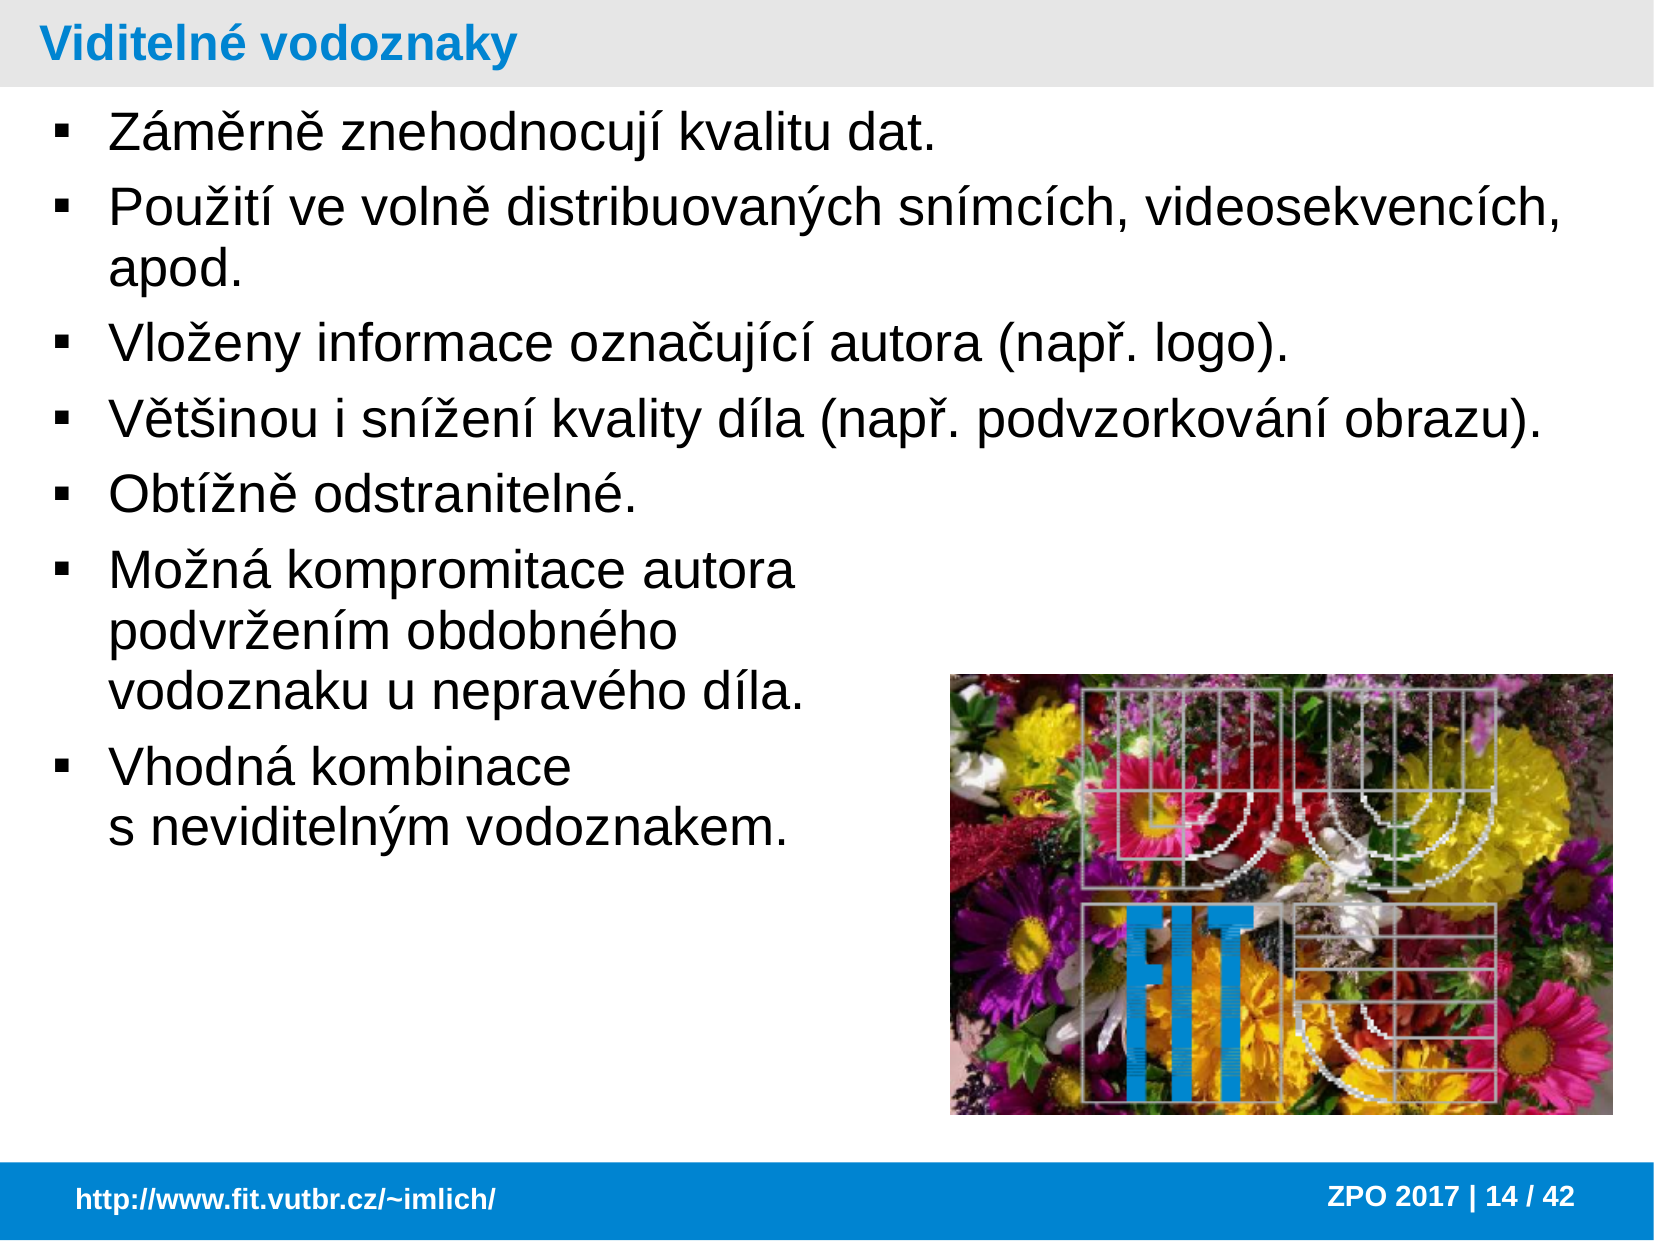

# Viditelné vodoznaky
Záměrně znehodnocují kvalitu dat.
Použití ve volně distribuovaných snímcích, videosekvencích, apod.
Vloženy informace označující autora (např. logo).
Většinou i snížení kvality díla (např. podvzorkování obrazu).
Obtížně odstranitelné.
Možná kompromitace autora
podvržením obdobného
vodoznaku u nepravého díla.
Vhodná kombinace
s neviditelným vodoznakem.